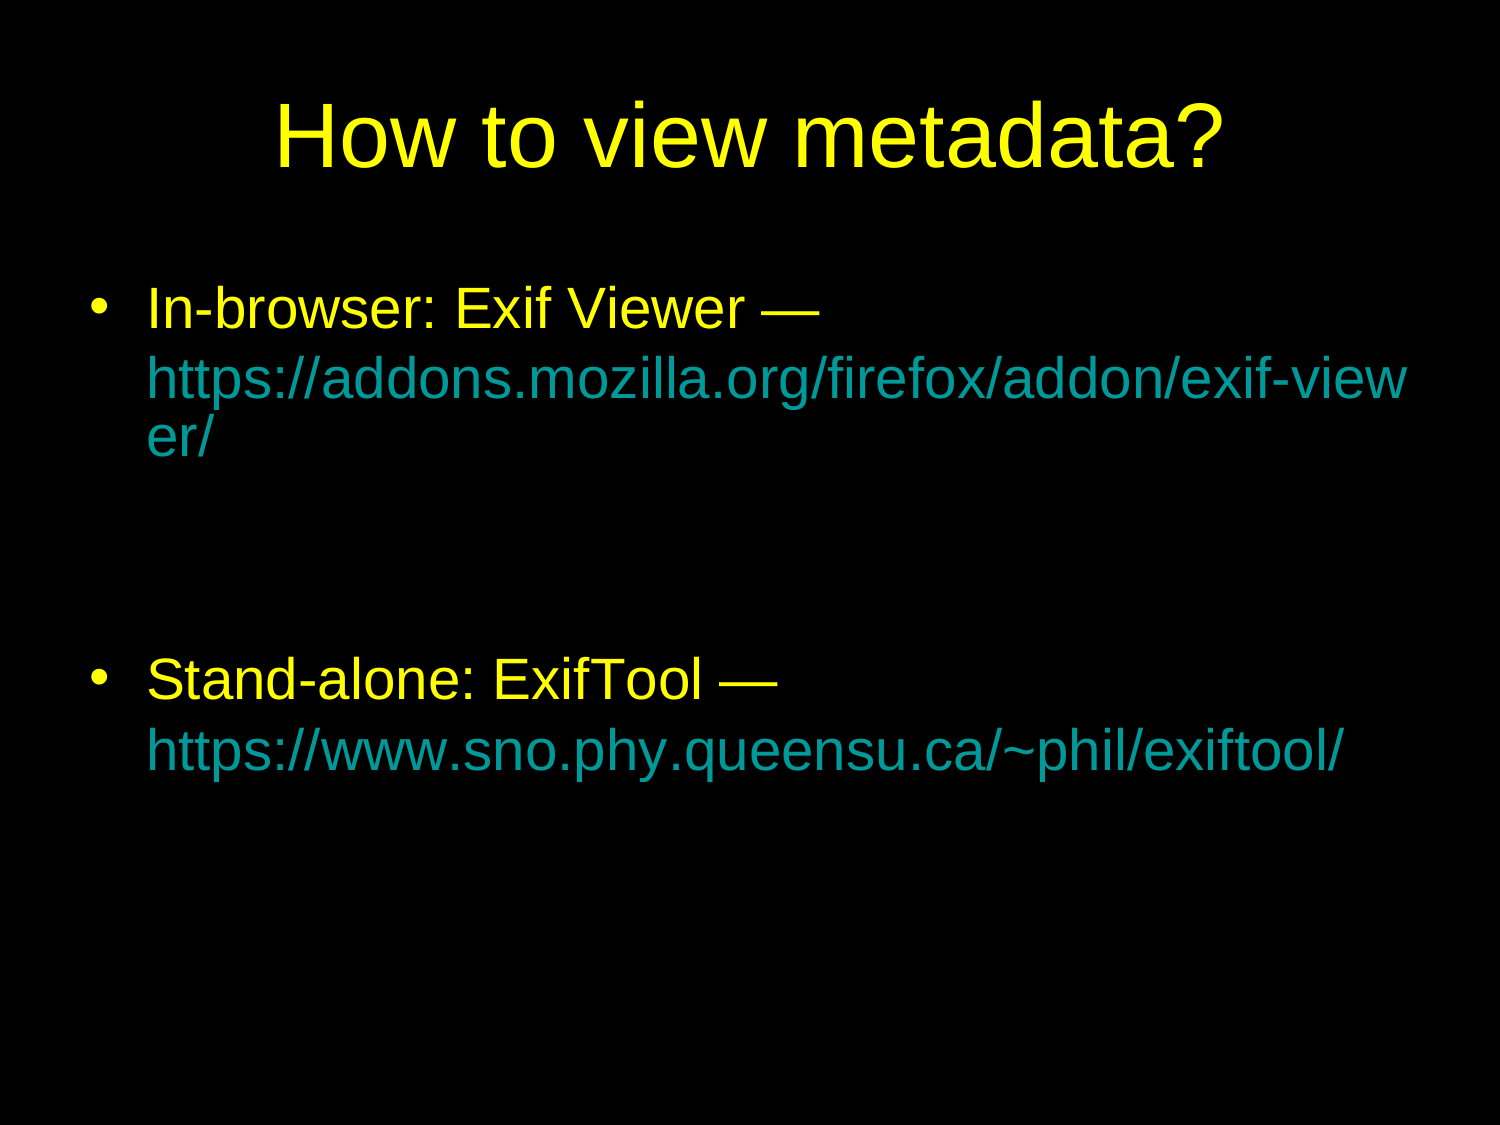

# How to view metadata?
In-browser: Exif Viewer —https://addons.mozilla.org/firefox/addon/exif-viewer/
Stand-alone: ExifTool — https://www.sno.phy.queensu.ca/~phil/exiftool/